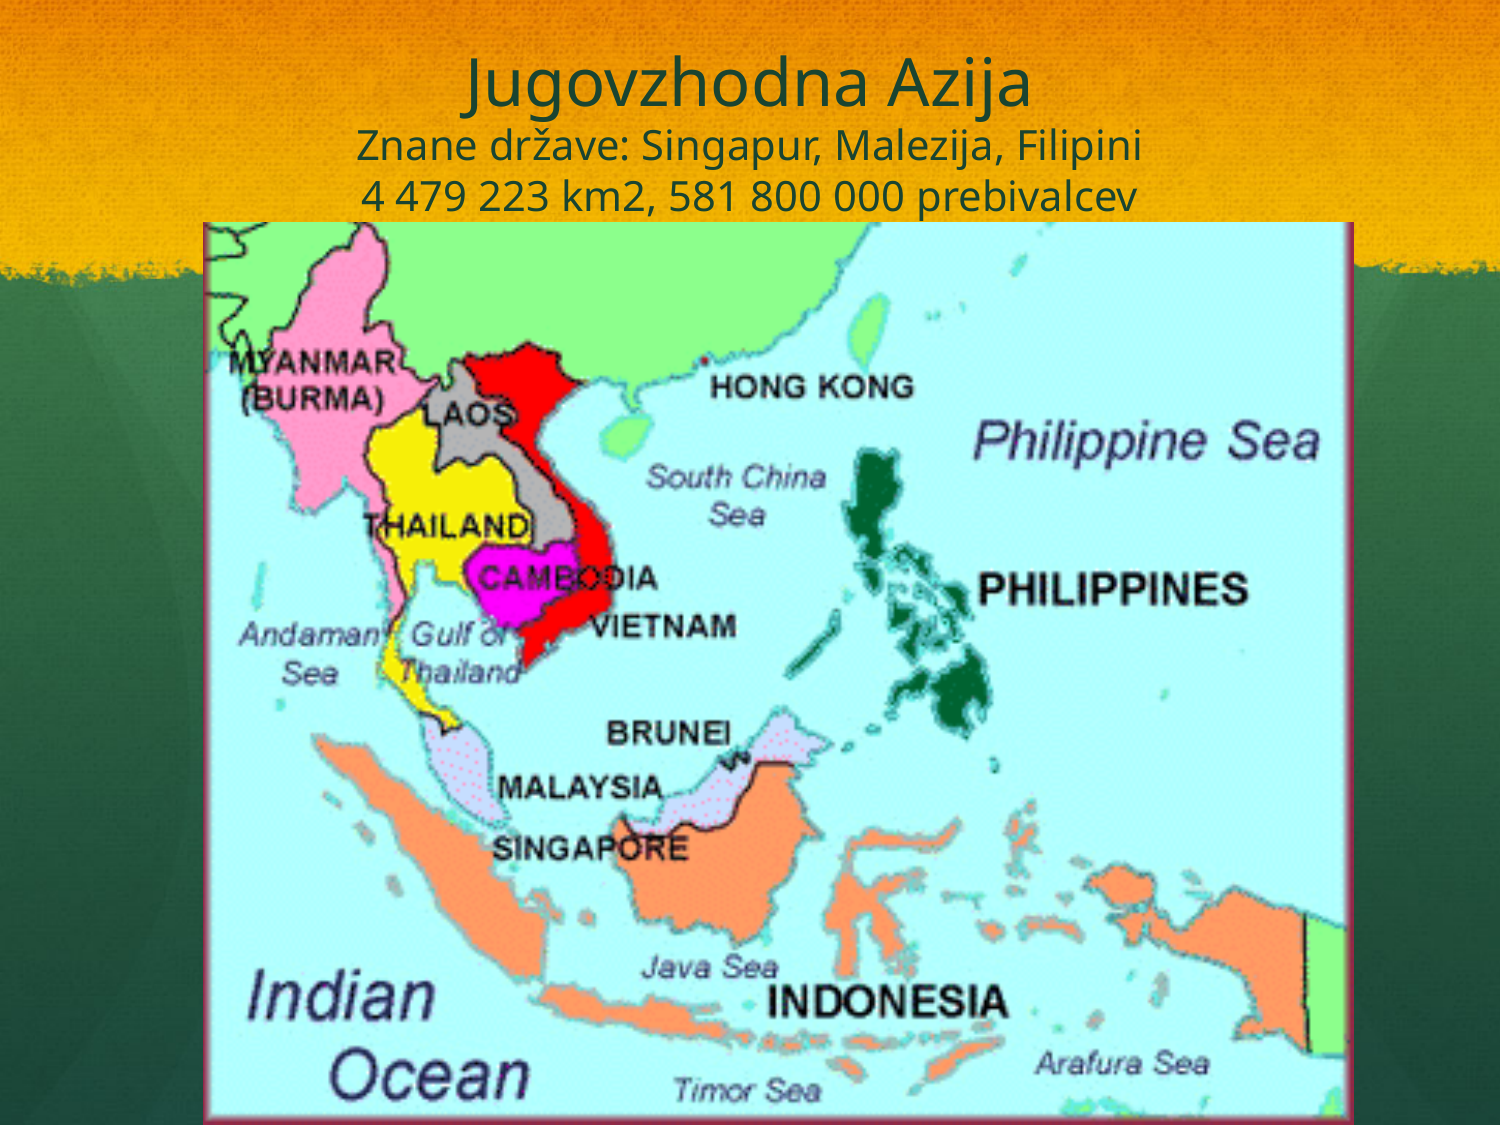

# Jugovzhodna Azija Znane države: Singapur, Malezija, Filipini 4 479 223 km2, 581 800 000 prebivalcev